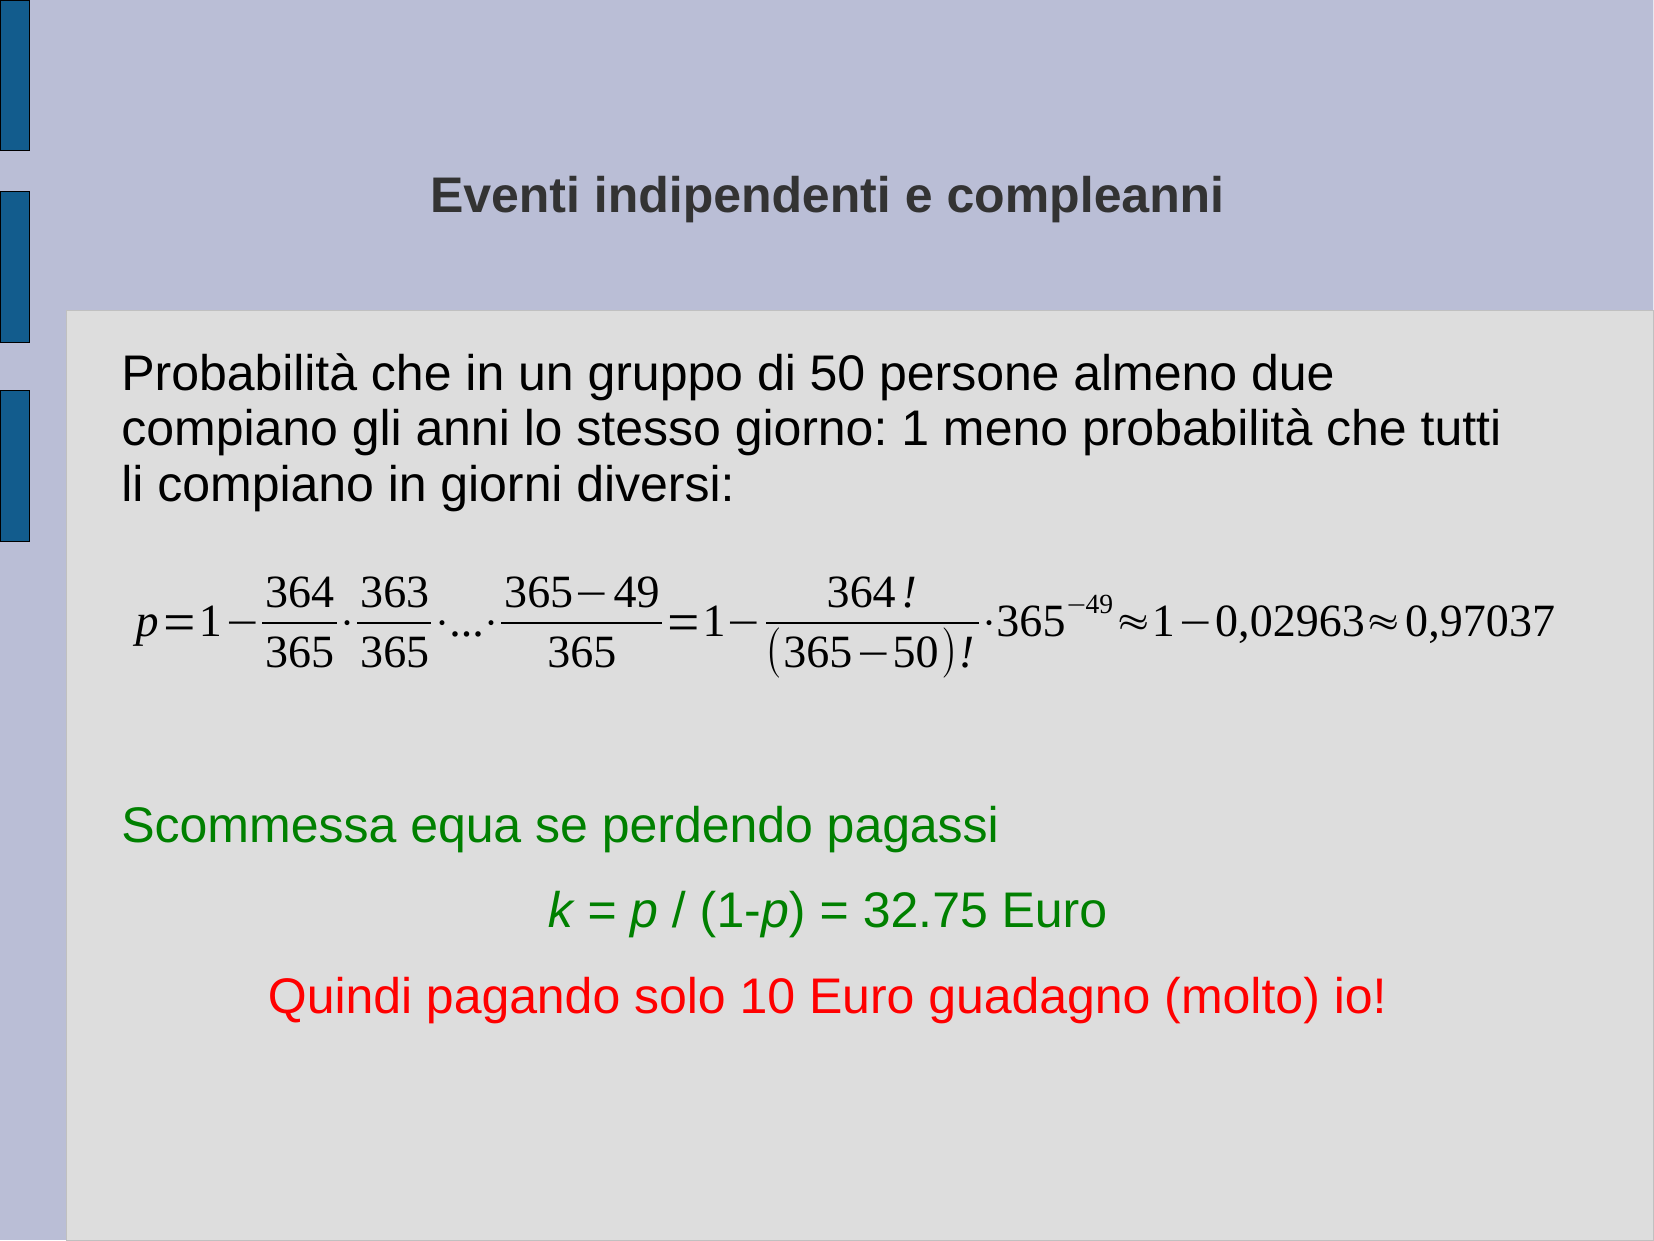

# Eventi indipendenti e compleanni
Probabilità che in un gruppo di 50 persone almeno due compiano gli anni lo stesso giorno: 1 meno probabilità che tutti li compiano in giorni diversi:
Scommessa equa se perdendo pagassi
k = p / (1-p) = 32.75 Euro
Quindi pagando solo 10 Euro guadagno (molto) io!